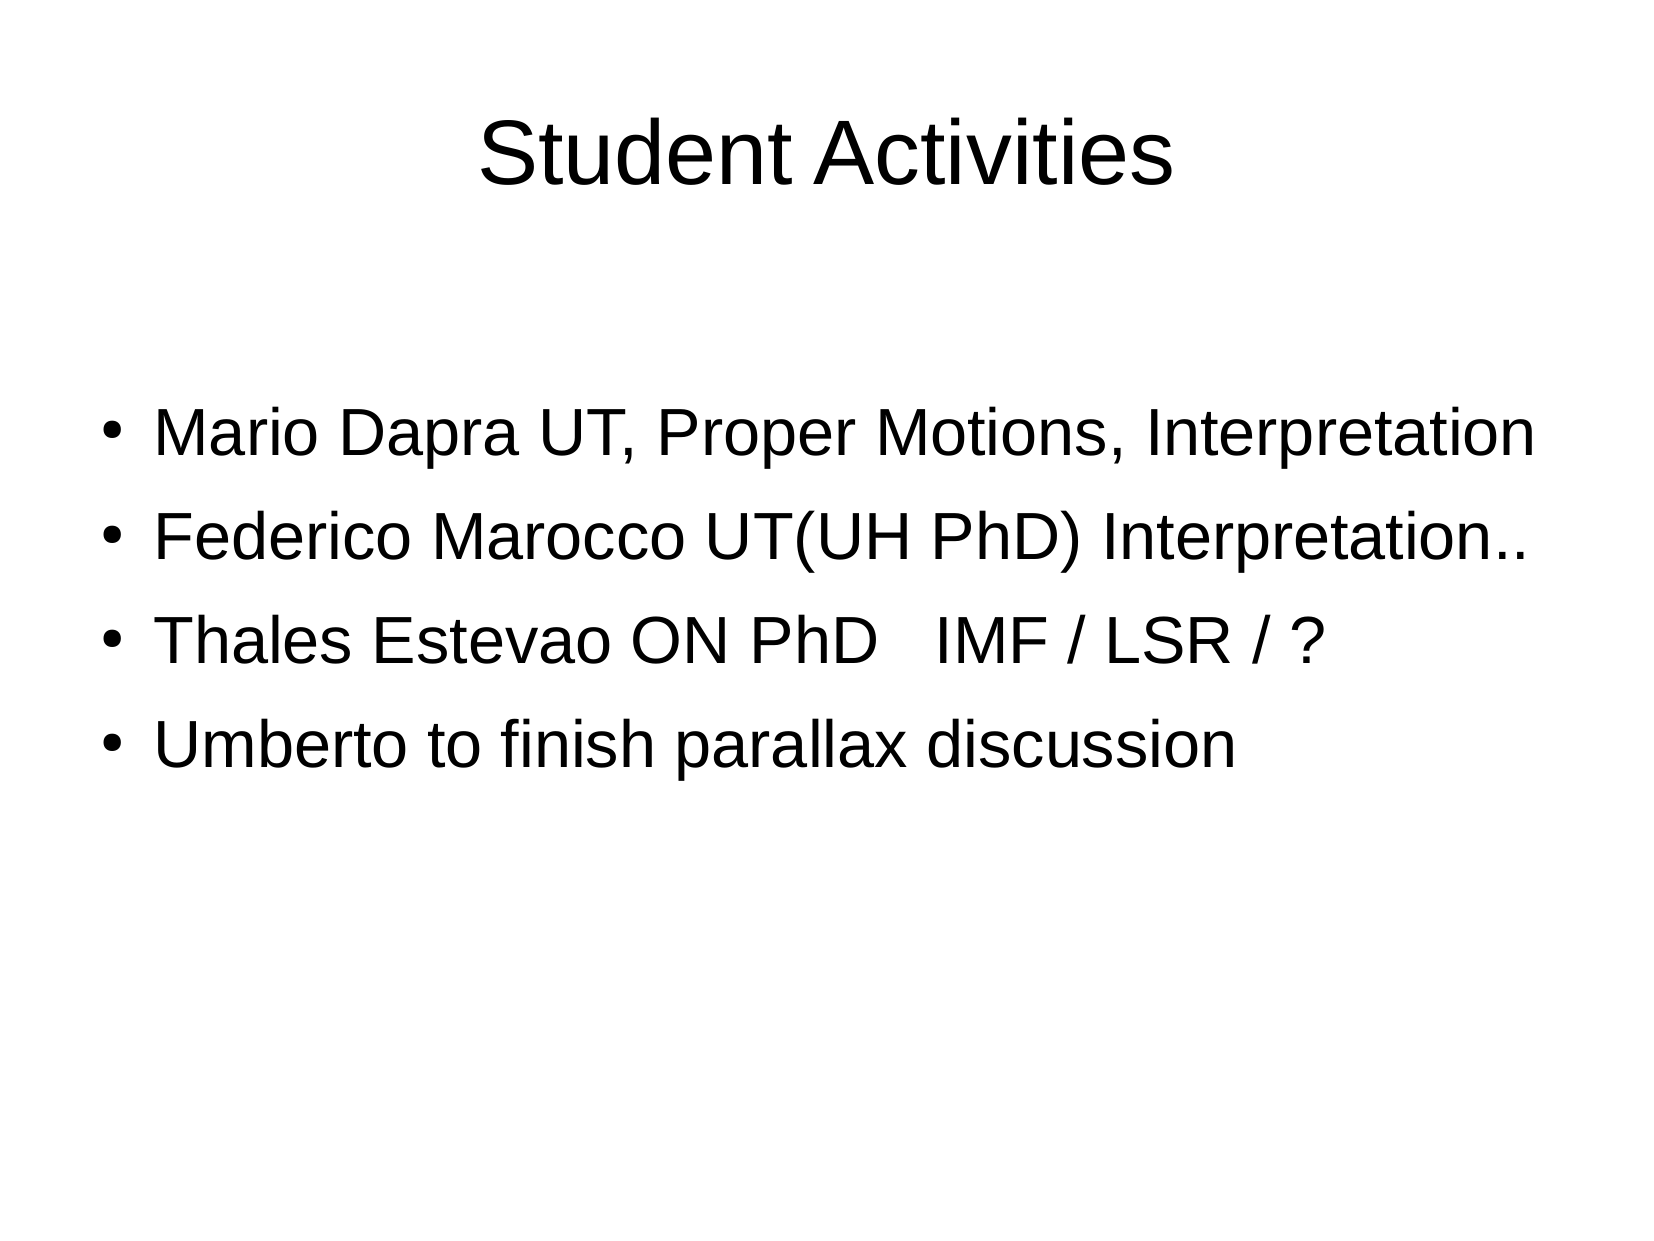

# Student Activities
Mario Dapra UT, Proper Motions, Interpretation
Federico Marocco UT(UH PhD) Interpretation..
Thales Estevao ON PhD IMF / LSR / ?
Umberto to finish parallax discussion